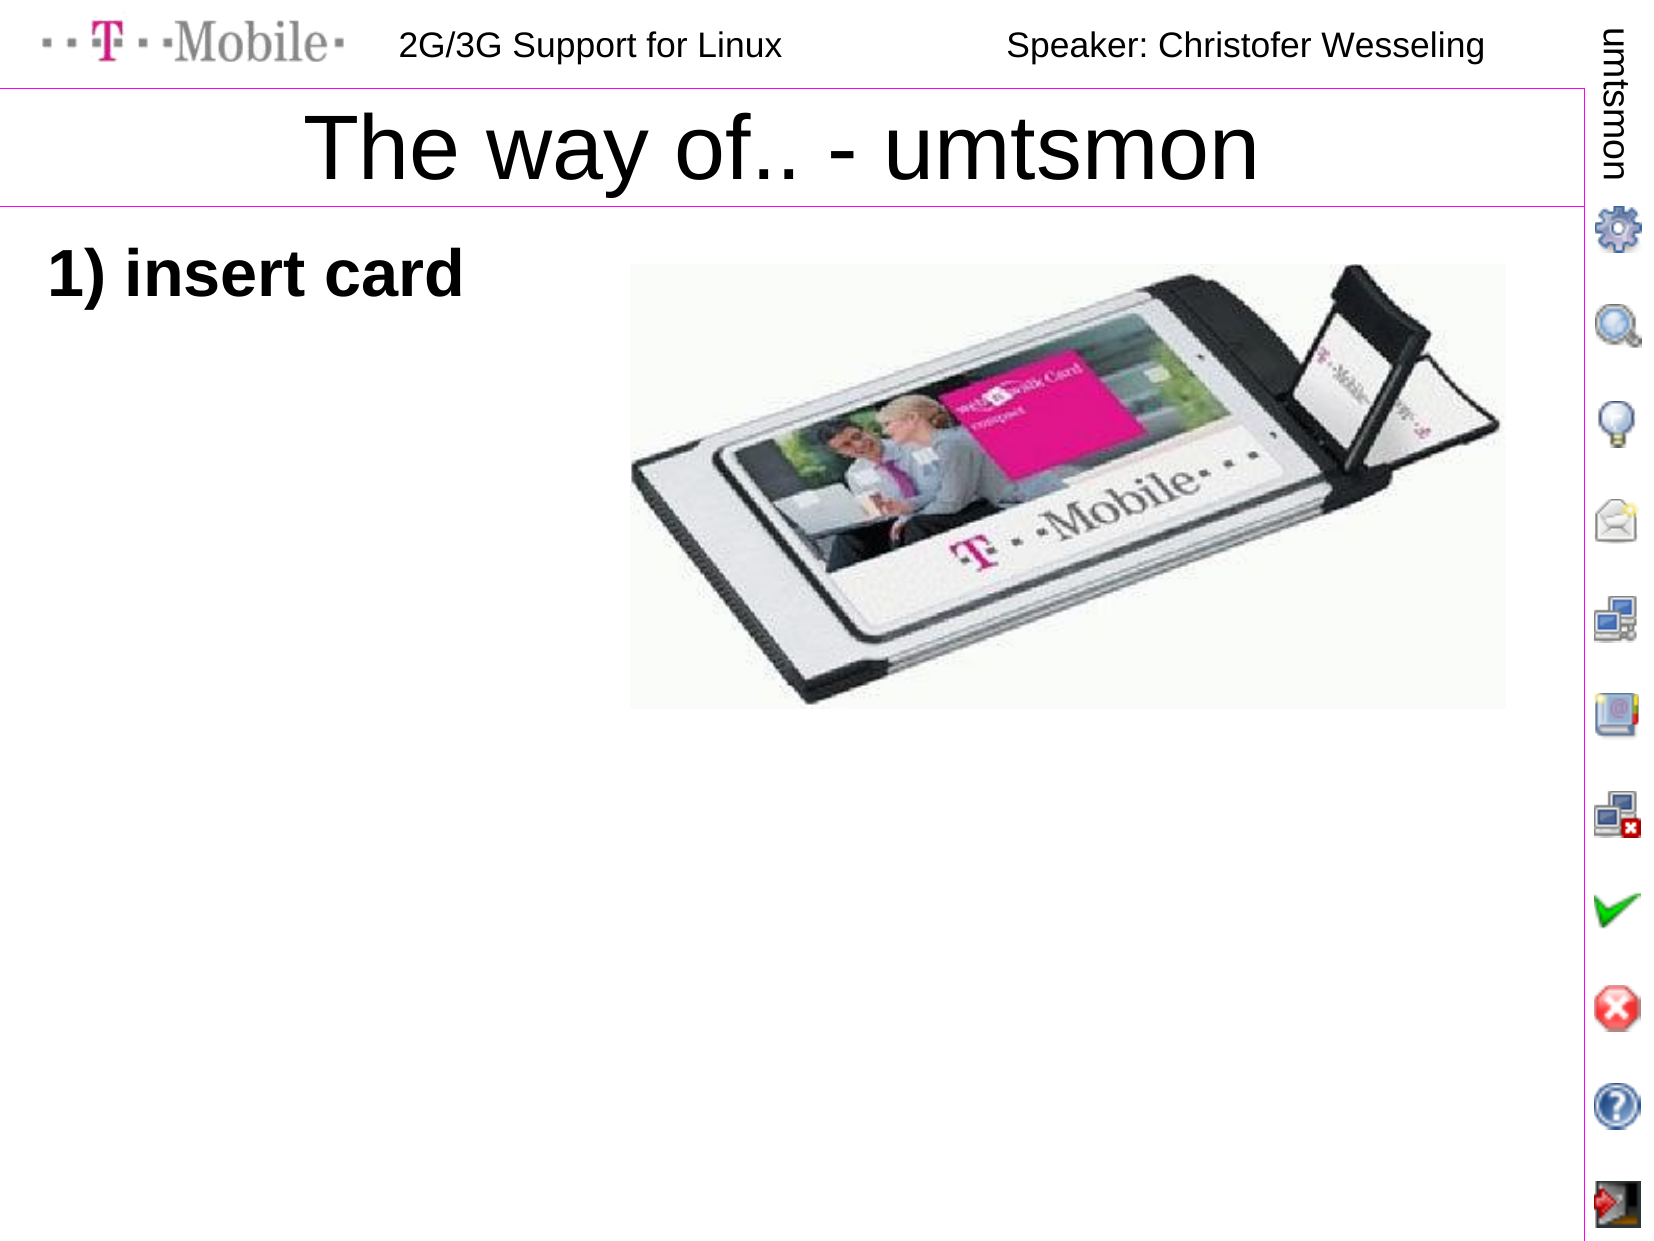

# The way of.. - umtsmon
1) insert card